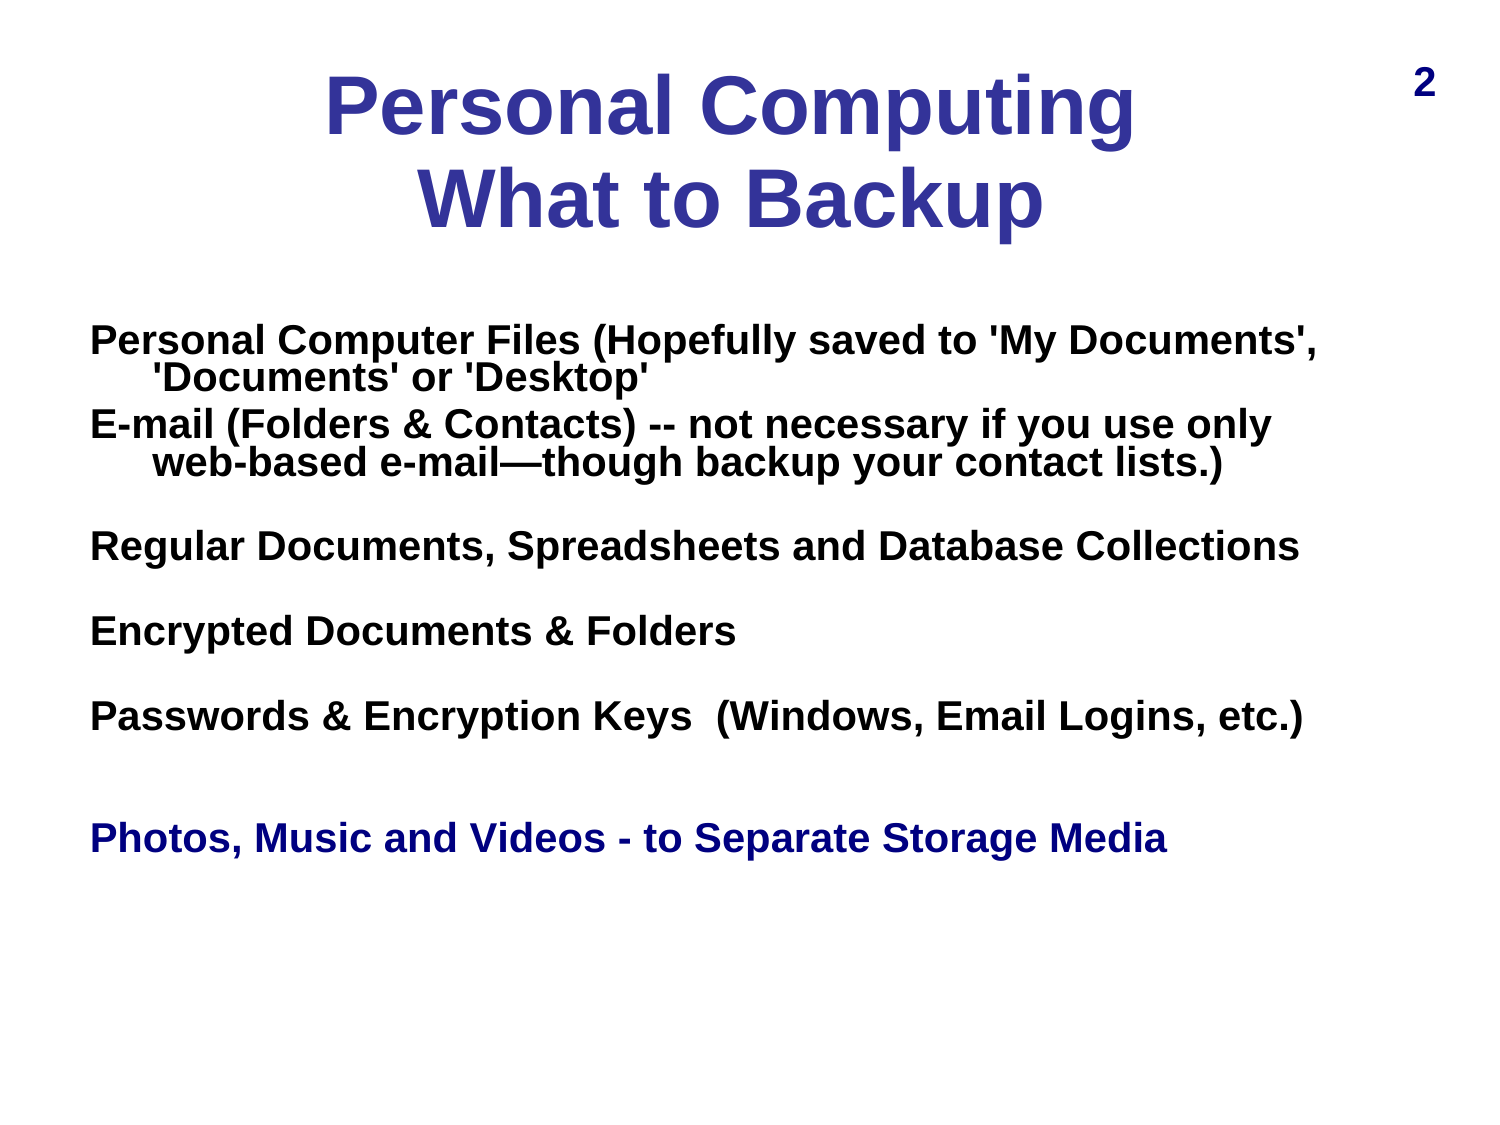

# Personal Computing What to Backup
2
Personal Computer Files (Hopefully saved to 'My Documents', 'Documents' or 'Desktop'
E-mail (Folders & Contacts) -- not necessary if you use only web-based e-mail—though backup your contact lists.)
Regular Documents, Spreadsheets and Database Collections
Encrypted Documents & Folders
Passwords & Encryption Keys (Windows, Email Logins, etc.)
Photos, Music and Videos - to Separate Storage Media